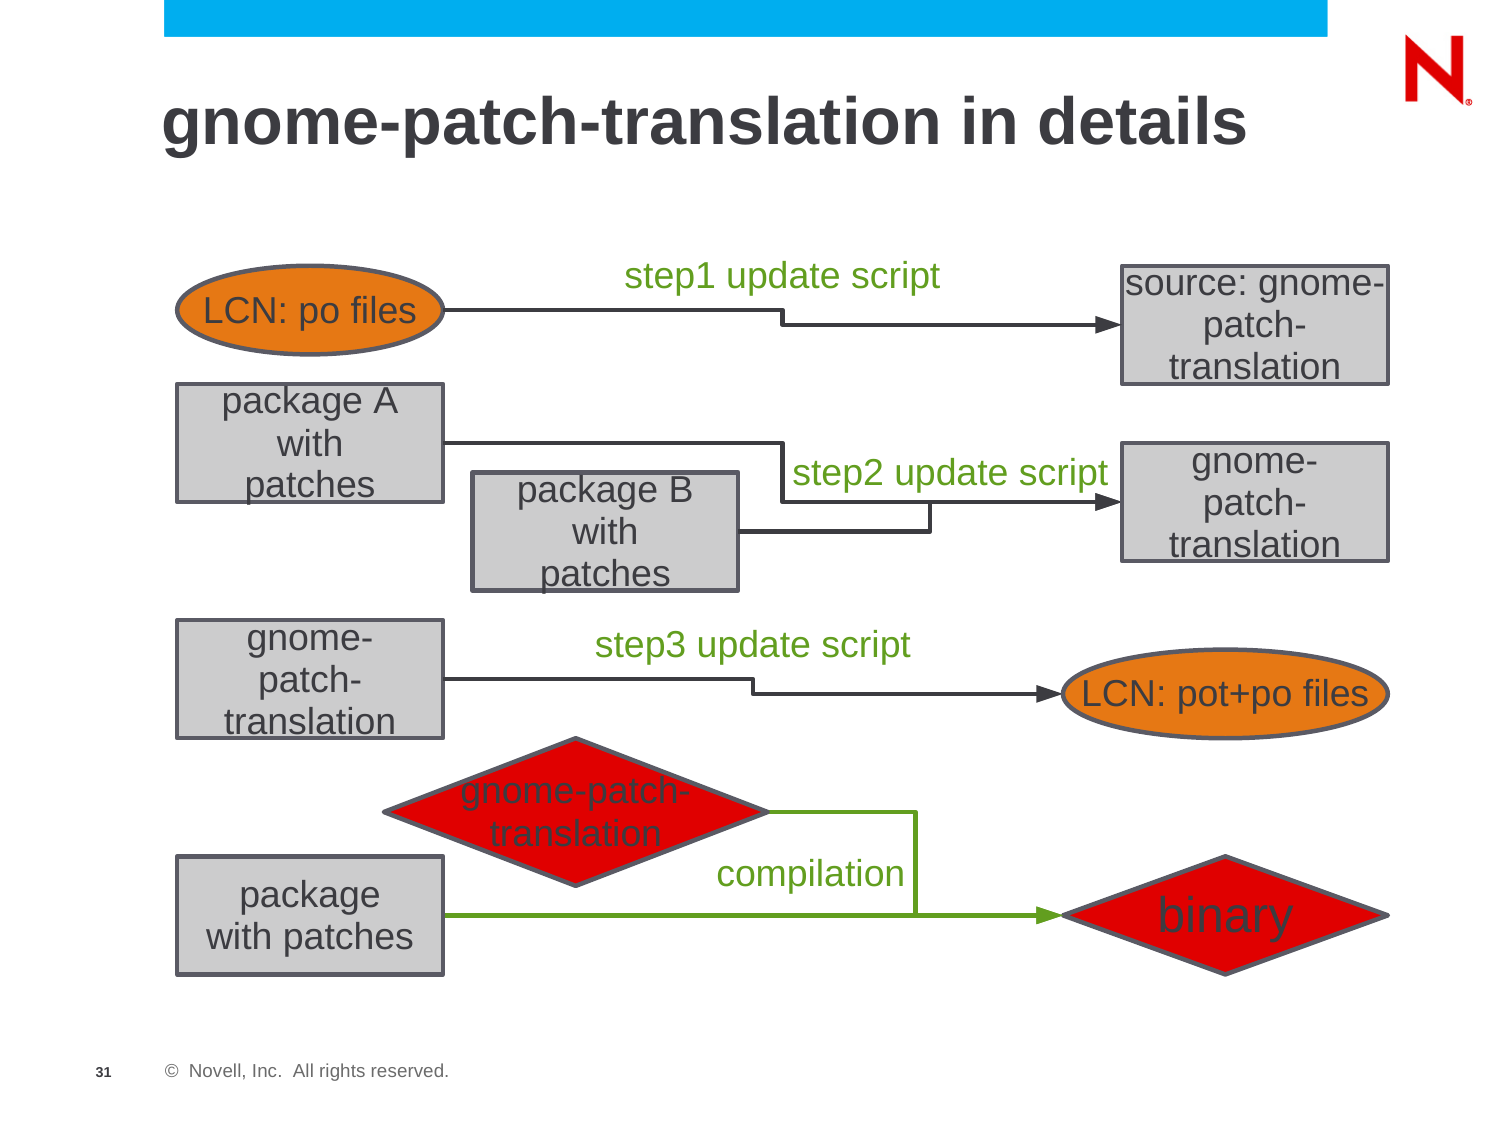

# gnome-patch-translation in details
LCN: po files
source: gnome-
patch-
translation
package A
with
patches
gnome-
patch-
translation
package B
with
patches
gnome-
patch-
translation
LCN: pot+po files
gnome-patch-
translation
package
with patches
binary